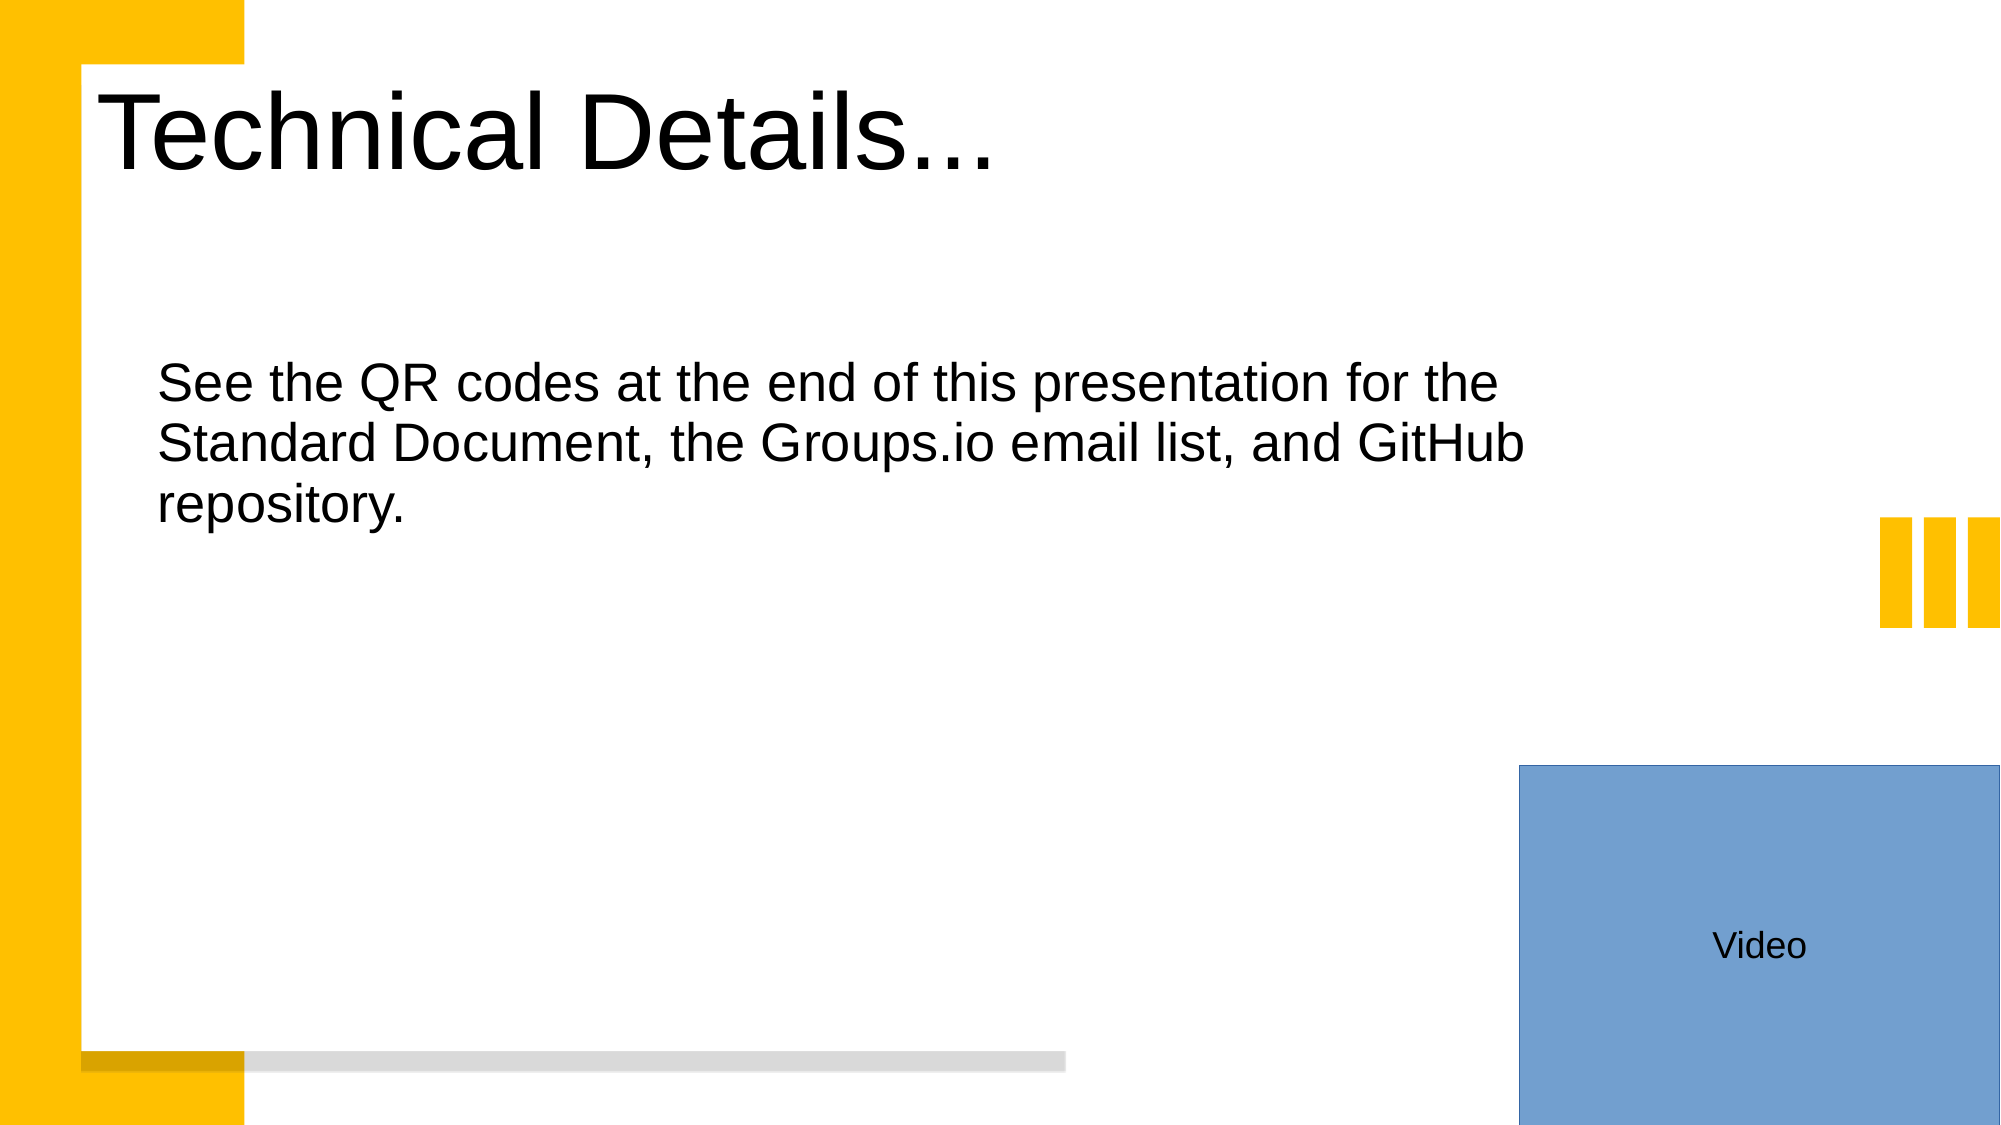

Video
Technical Details...
See the QR codes at the end of this presentation for the Standard Document, the Groups.io email list, and GitHub repository.